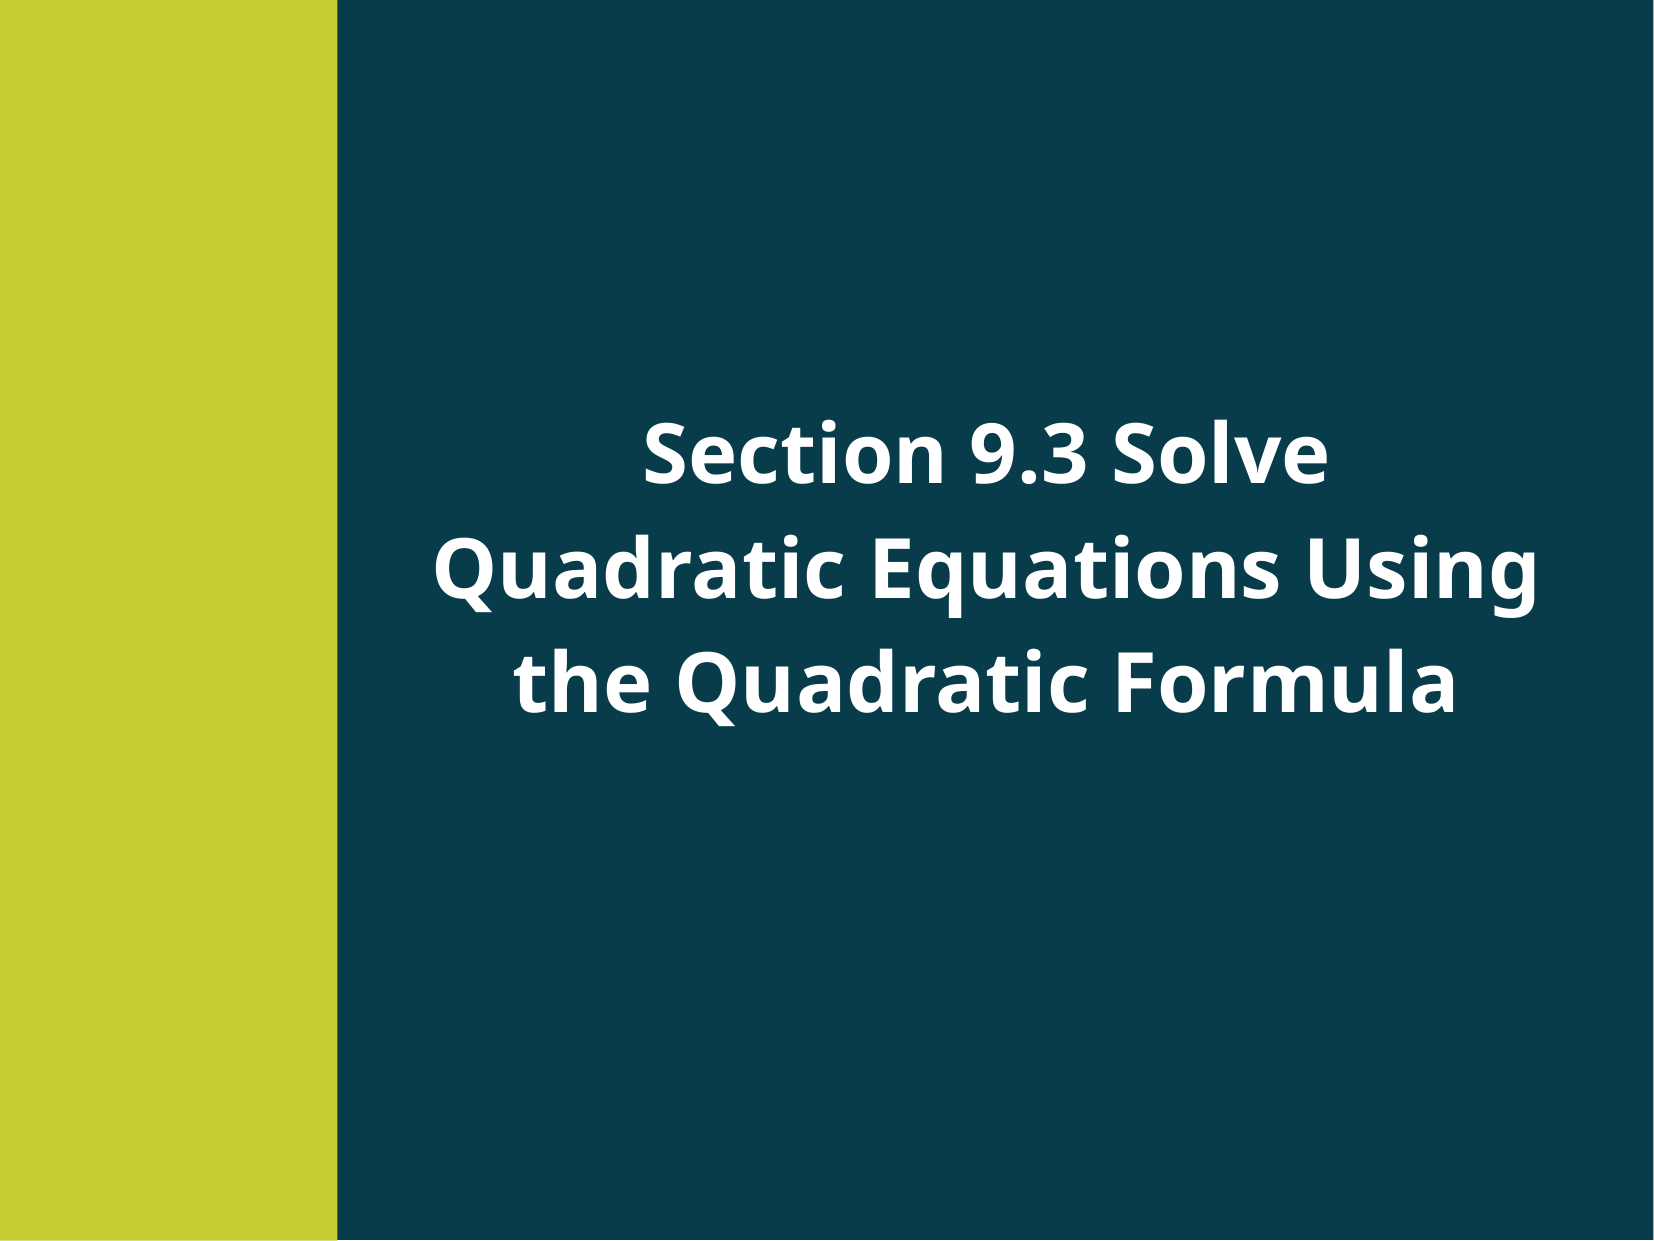

# Section 9.3 Solve Quadratic Equations Using the Quadratic Formula